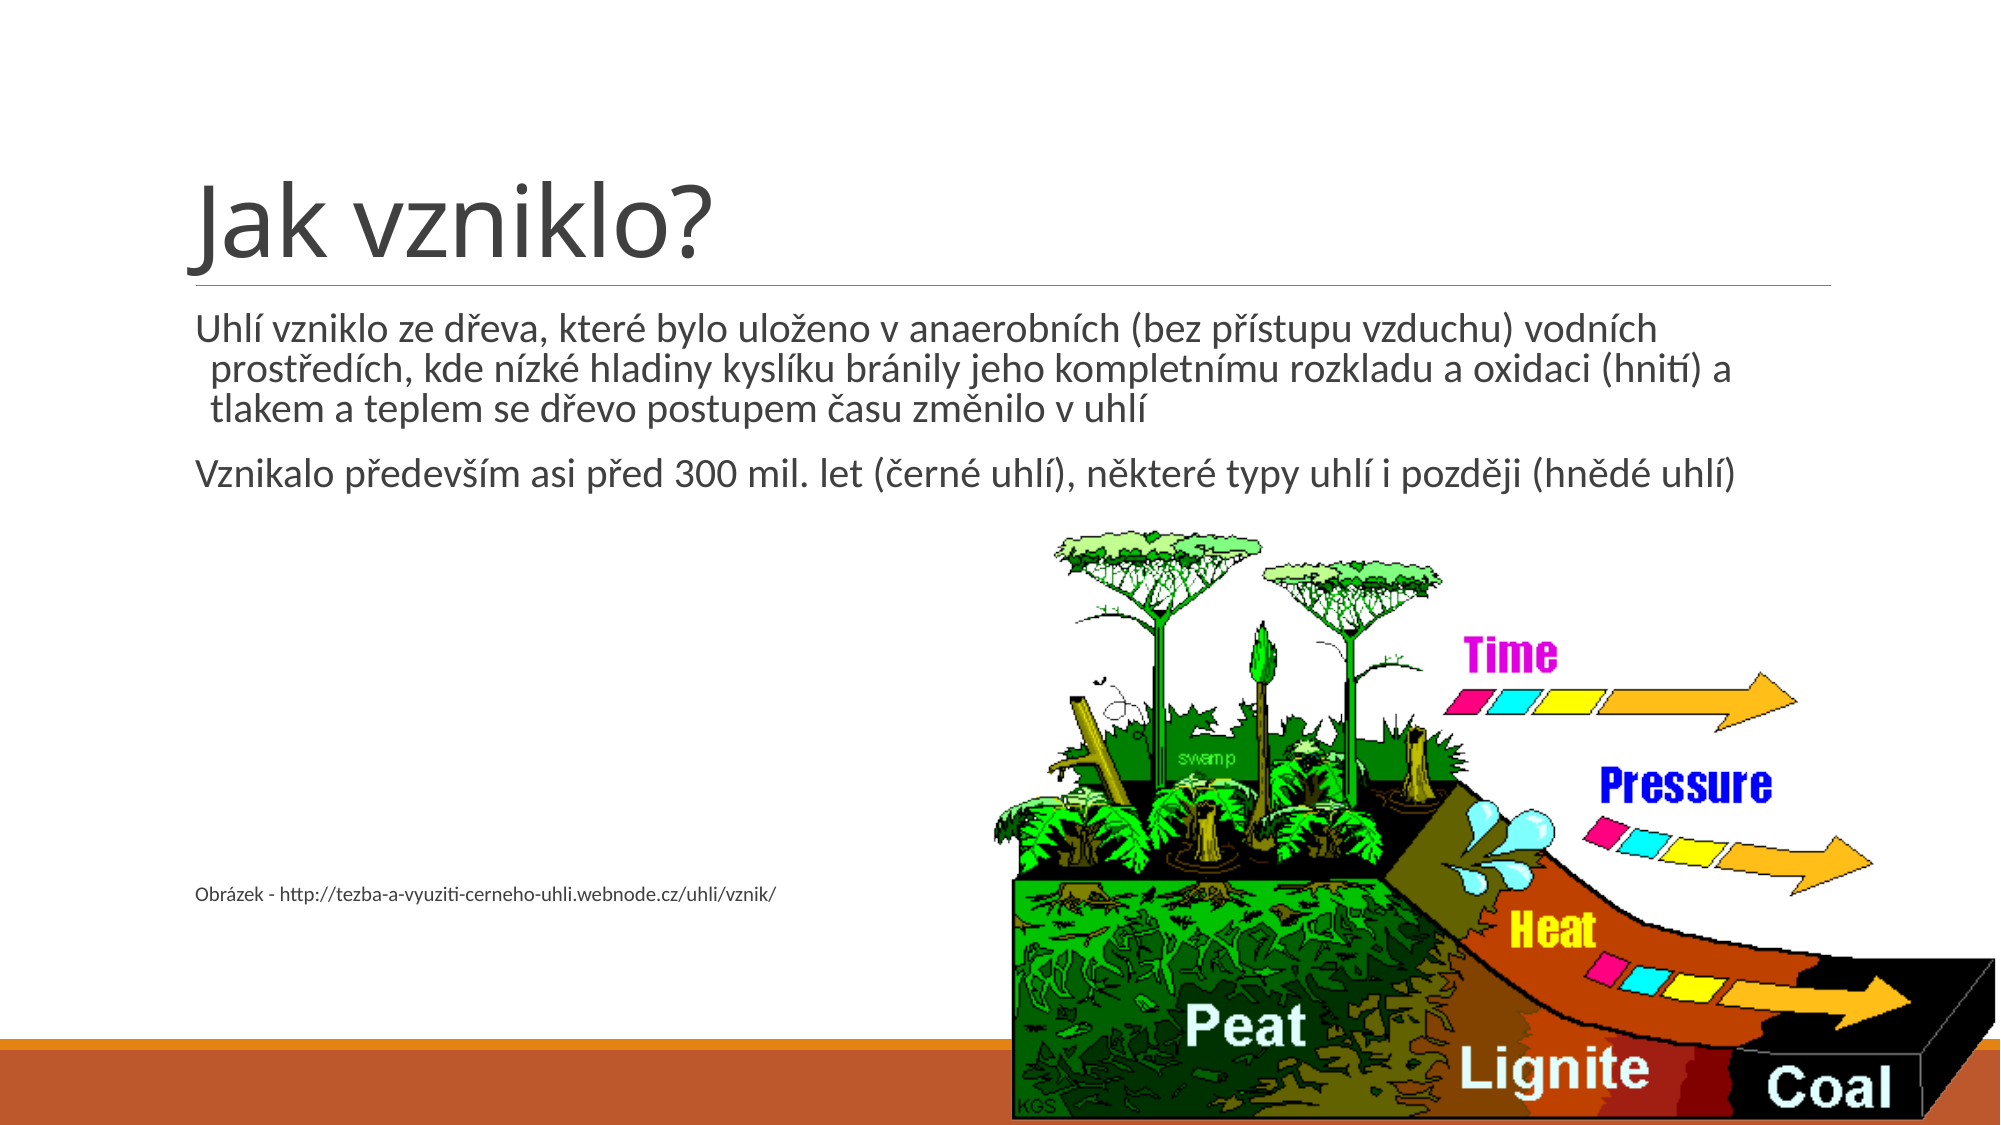

# Jak vzniklo?
Uhlí vzniklo ze dřeva, které bylo uloženo v anaerobních (bez přístupu vzduchu) vodních prostředích, kde nízké hladiny kyslíku bránily jeho kompletnímu rozkladu a oxidaci (hnití) a tlakem a teplem se dřevo postupem času změnilo v uhlí
Vznikalo především asi před 300 mil. let (černé uhlí), některé typy uhlí i později (hnědé uhlí)
Obrázek - http://tezba-a-vyuziti-cerneho-uhli.webnode.cz/uhli/vznik/